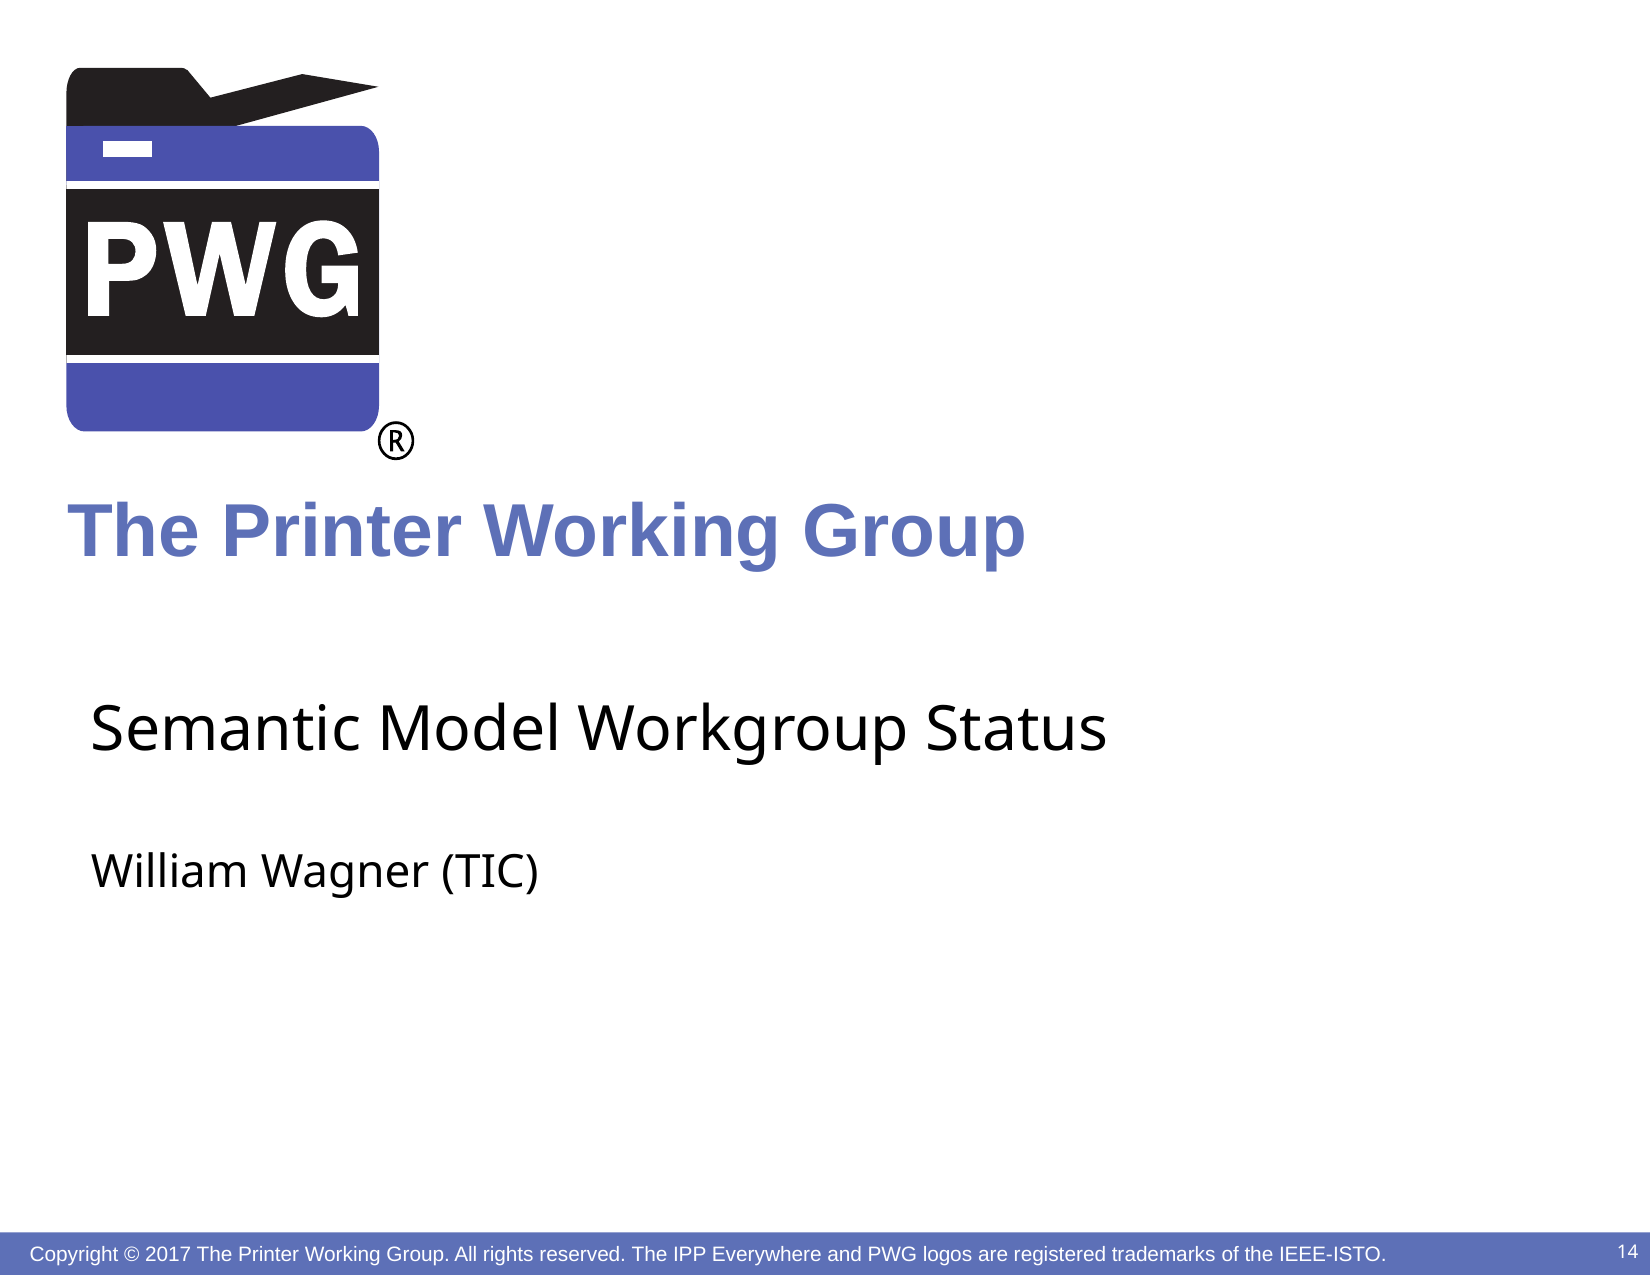

# Semantic Model Workgroup Status
William Wagner (TIC)
14